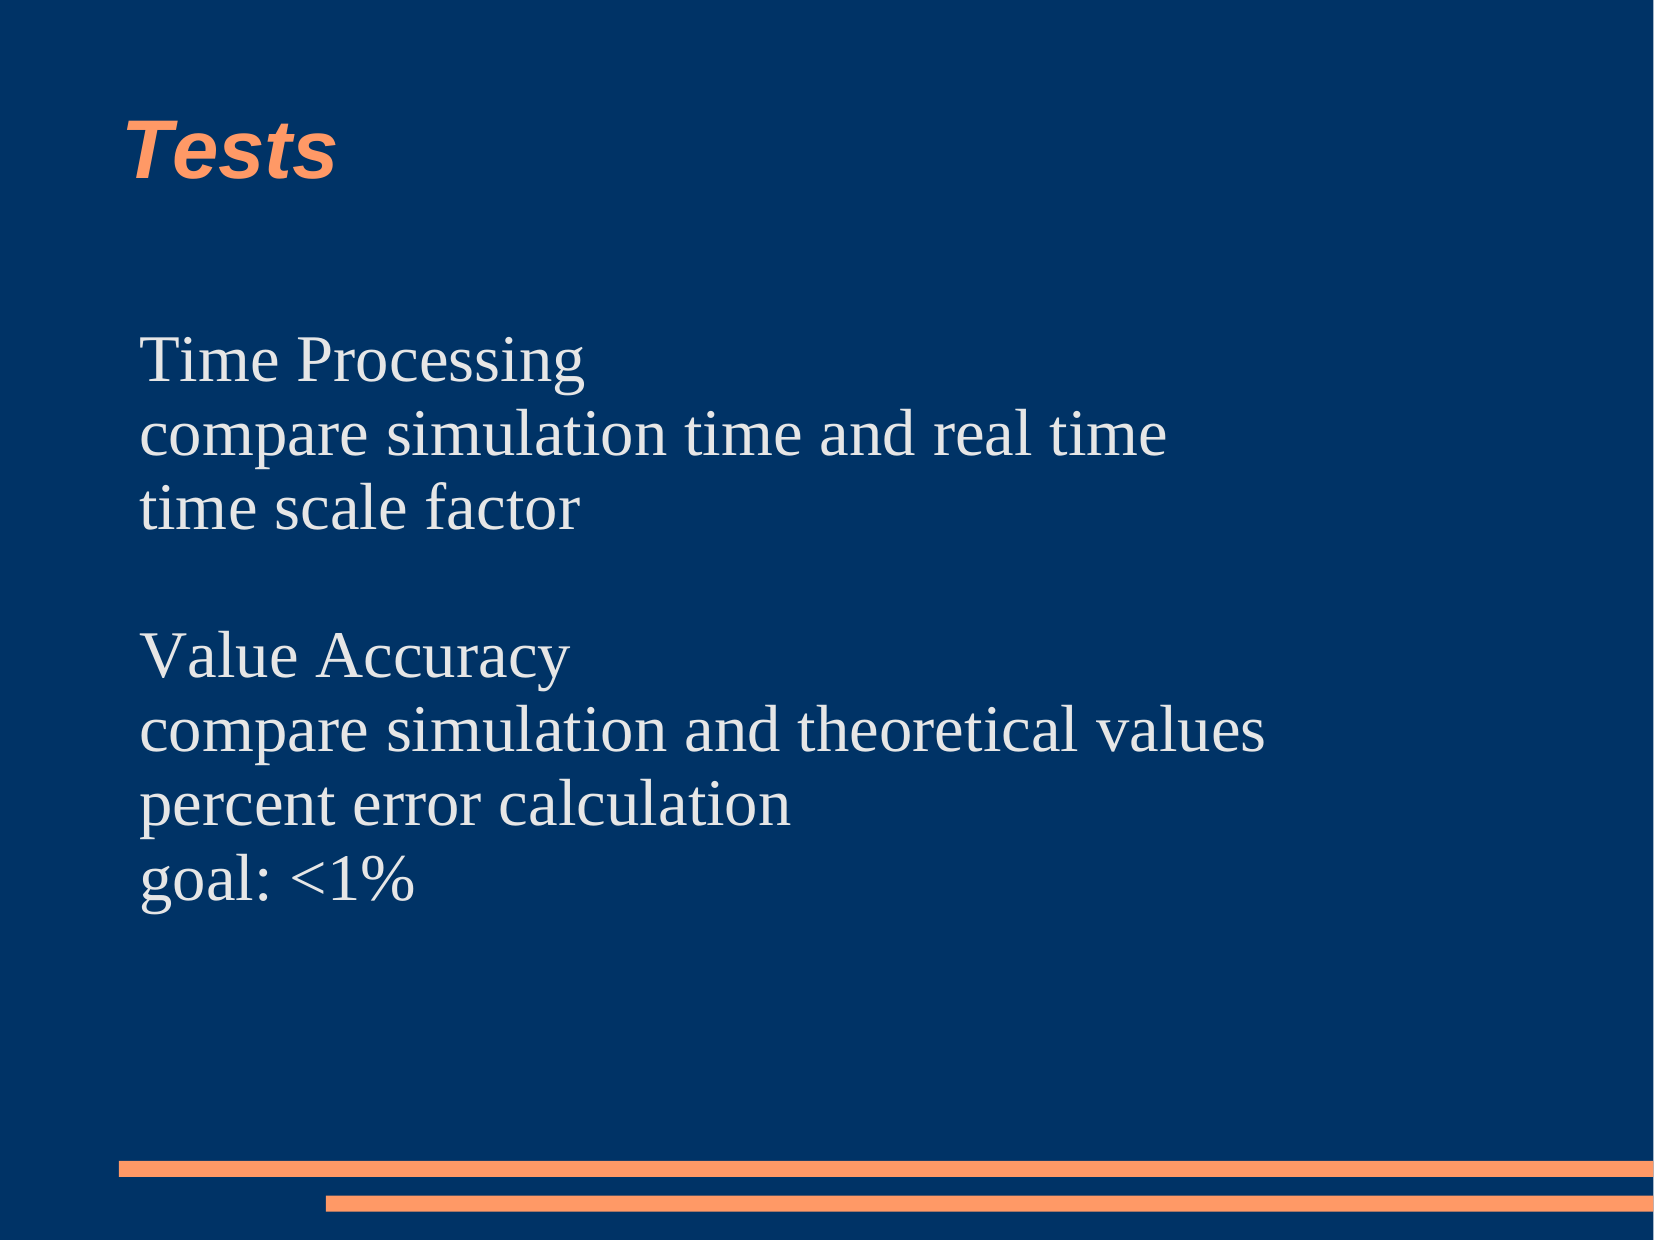

# Tests
Time Processing
compare simulation time and real time
time scale factor
Value Accuracy
compare simulation and theoretical values
percent error calculation
goal: <1%